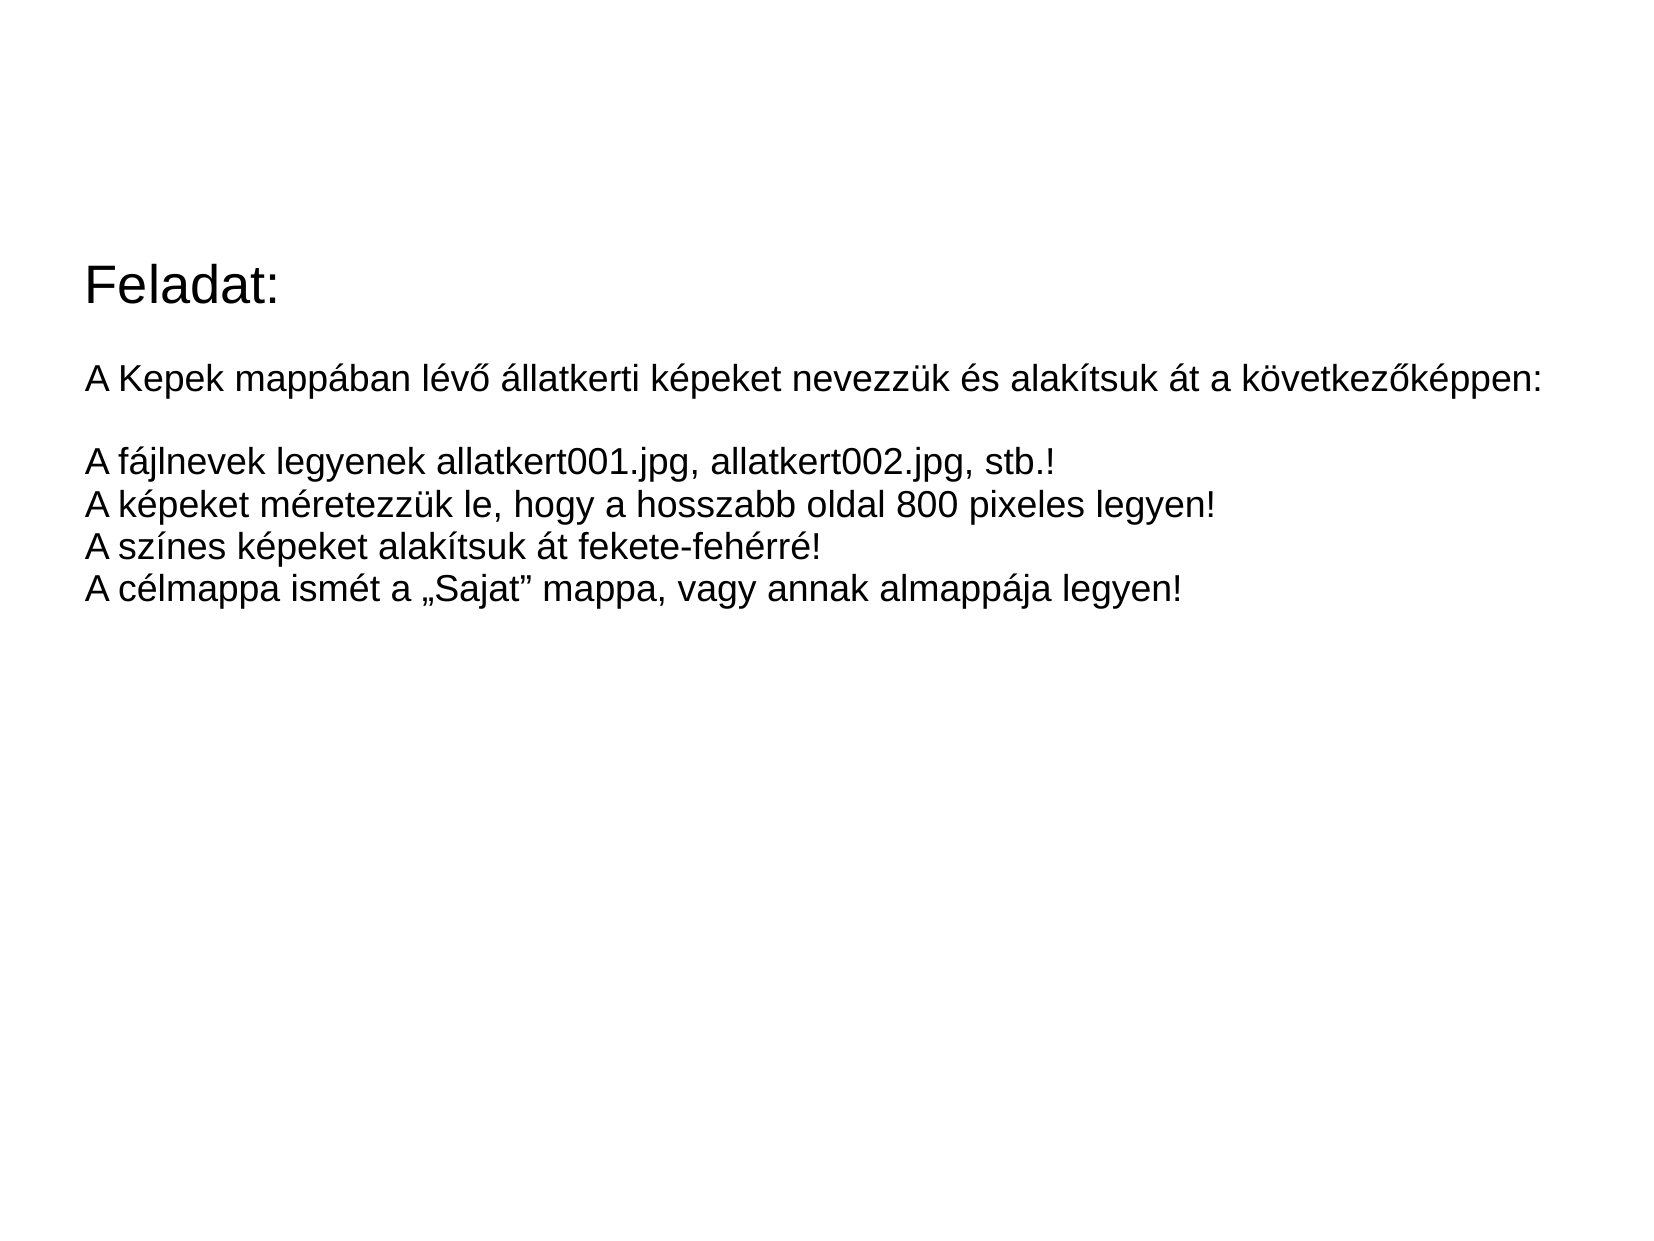

Feladat:
A Kepek mappában lévő állatkerti képeket nevezzük és alakítsuk át a következőképpen:
A fájlnevek legyenek allatkert001.jpg, allatkert002.jpg, stb.!
A képeket méretezzük le, hogy a hosszabb oldal 800 pixeles legyen!
A színes képeket alakítsuk át fekete-fehérré!
A célmappa ismét a „Sajat” mappa, vagy annak almappája legyen!